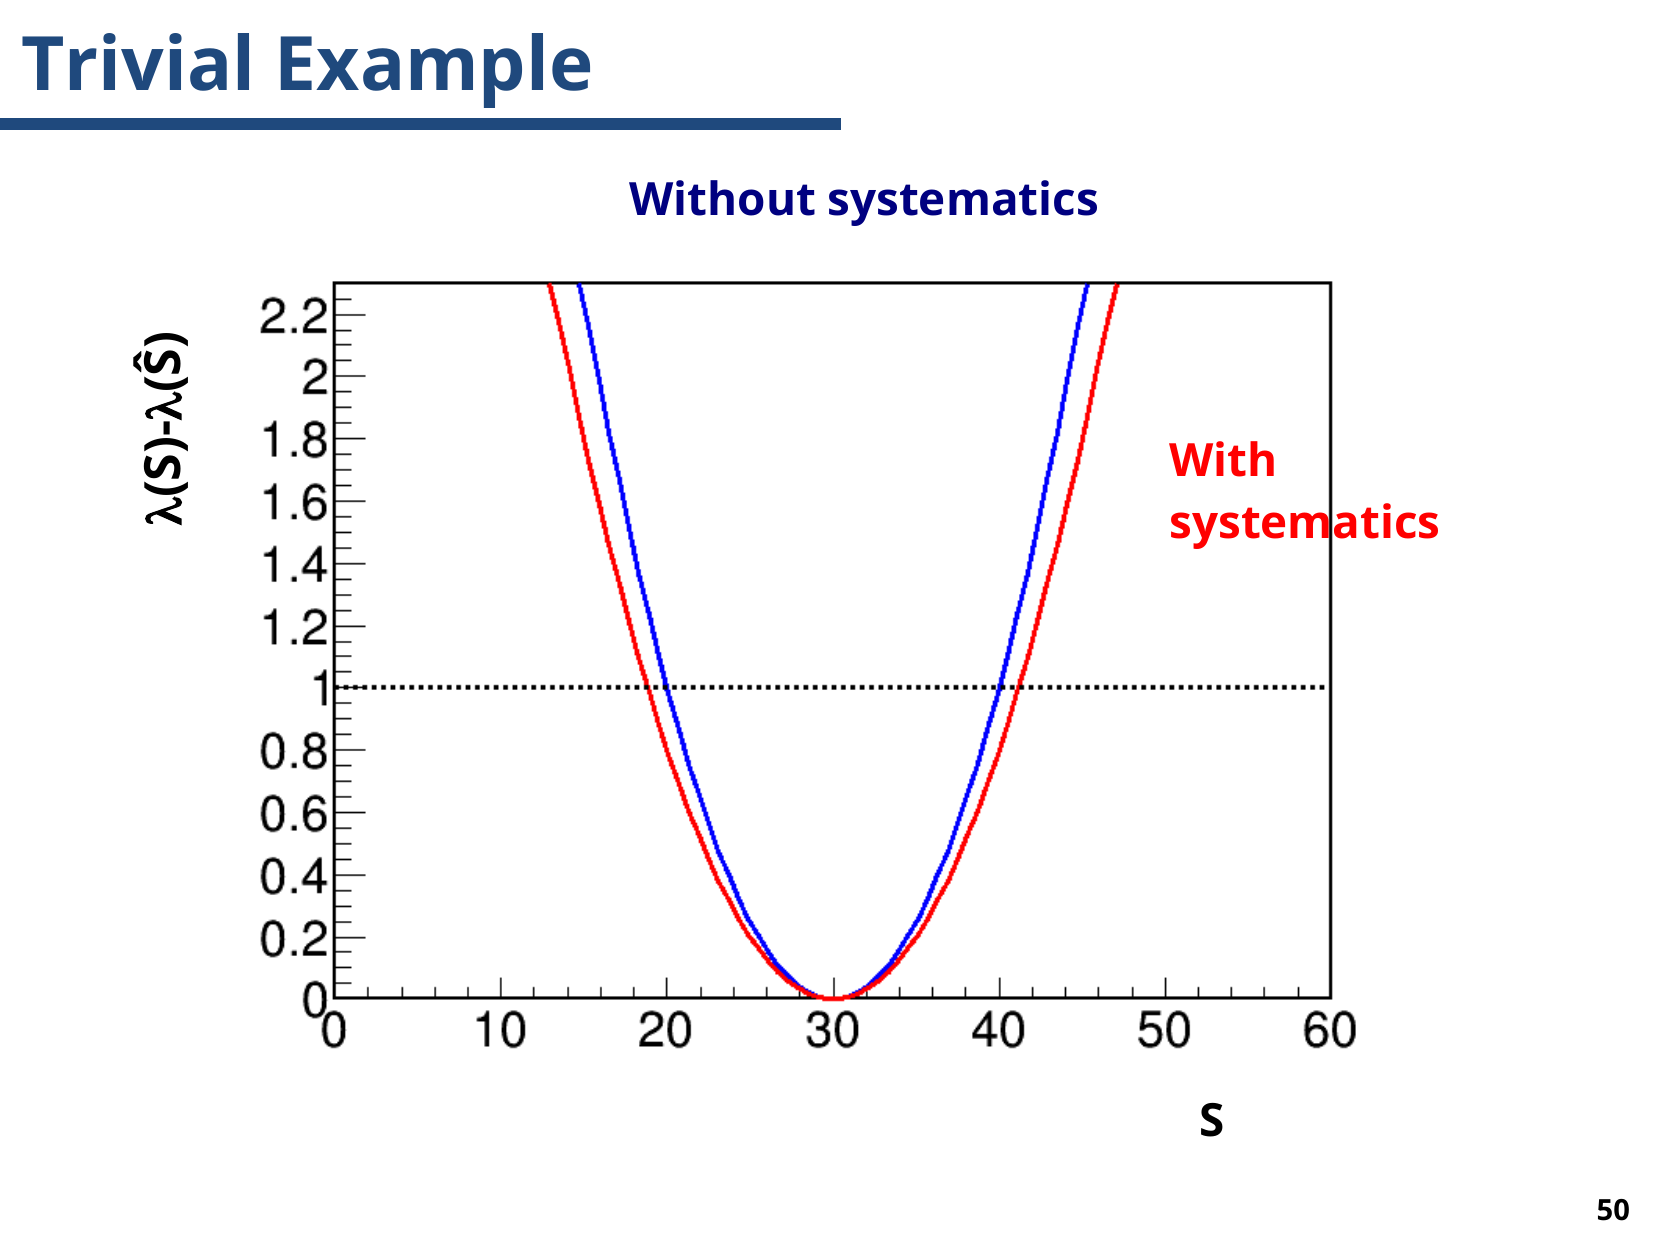

# Trivial Example
Without systematics
l(S)-l(Ŝ)
With systematics
S
50